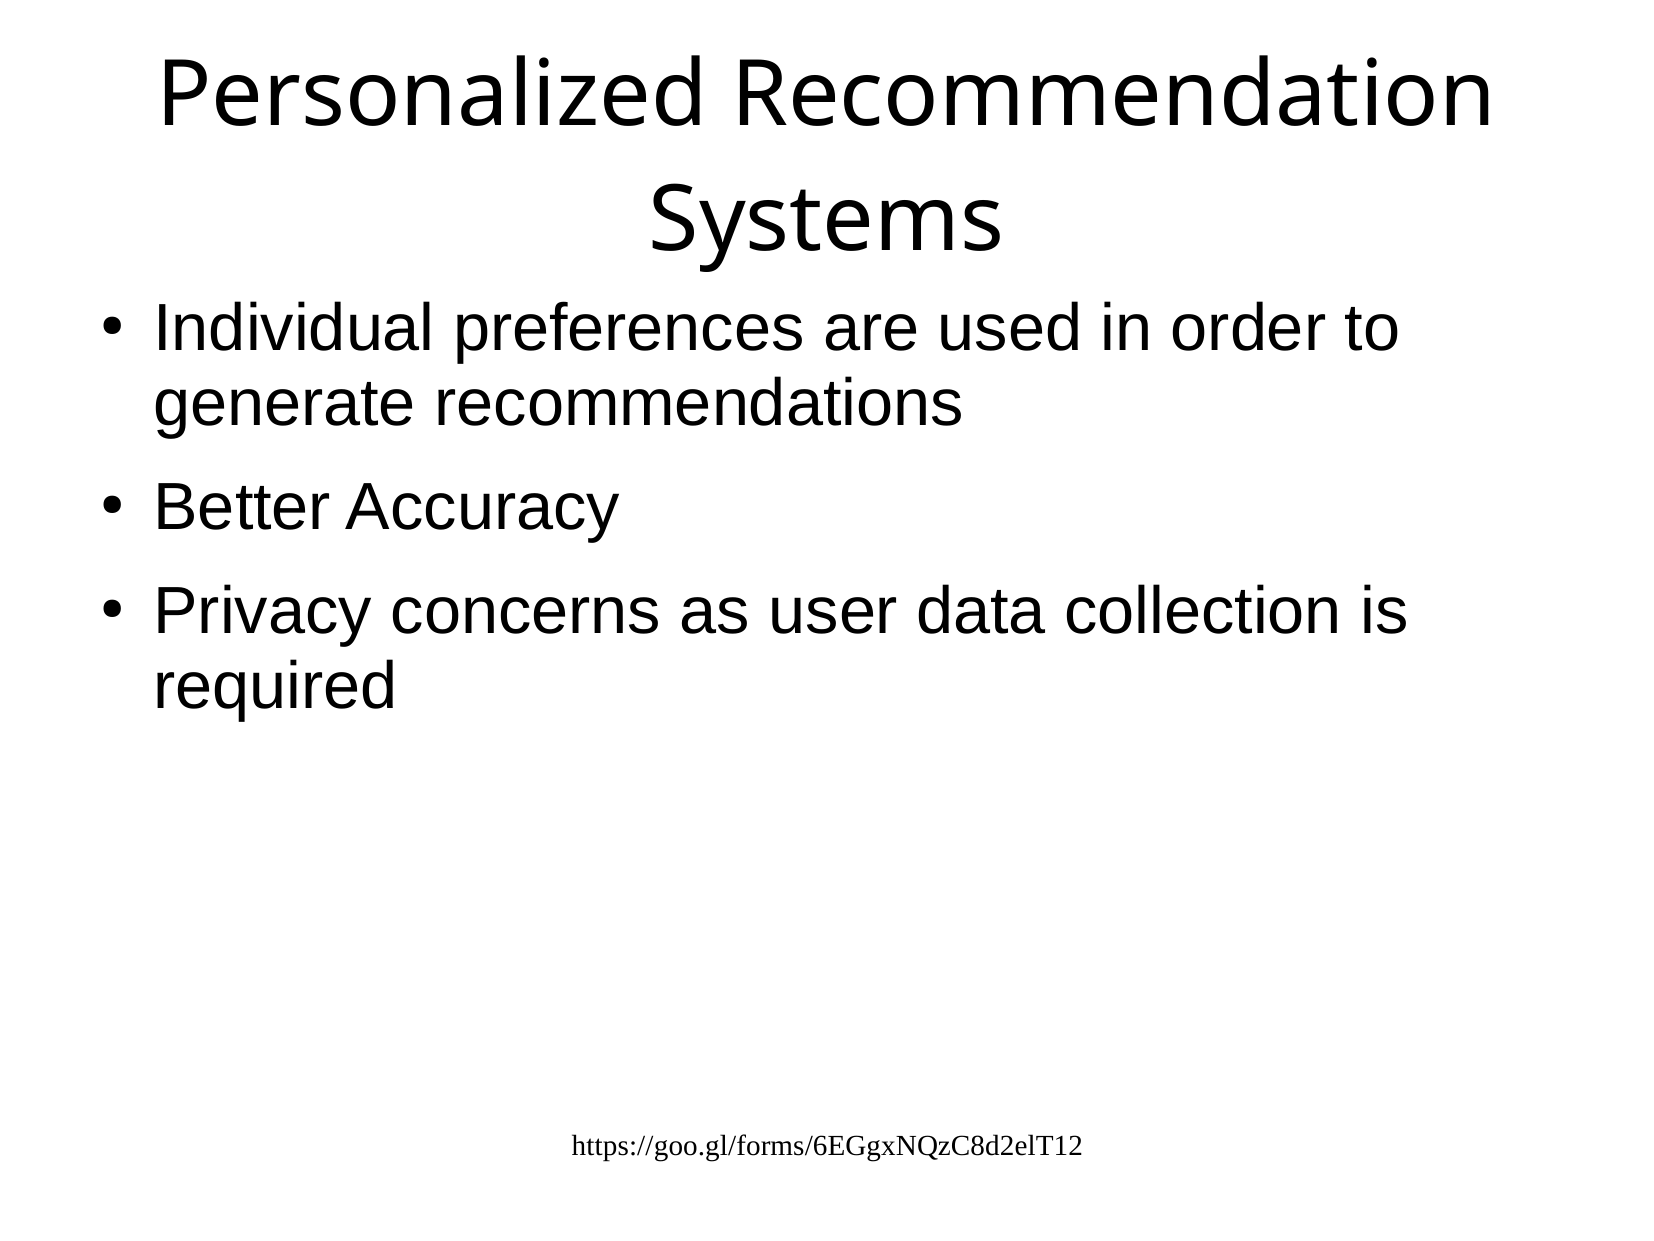

# Personalized Recommendation Systems
Individual preferences are used in order to generate recommendations
Better Accuracy
Privacy concerns as user data collection is required
https://goo.gl/forms/6EGgxNQzC8d2elT12